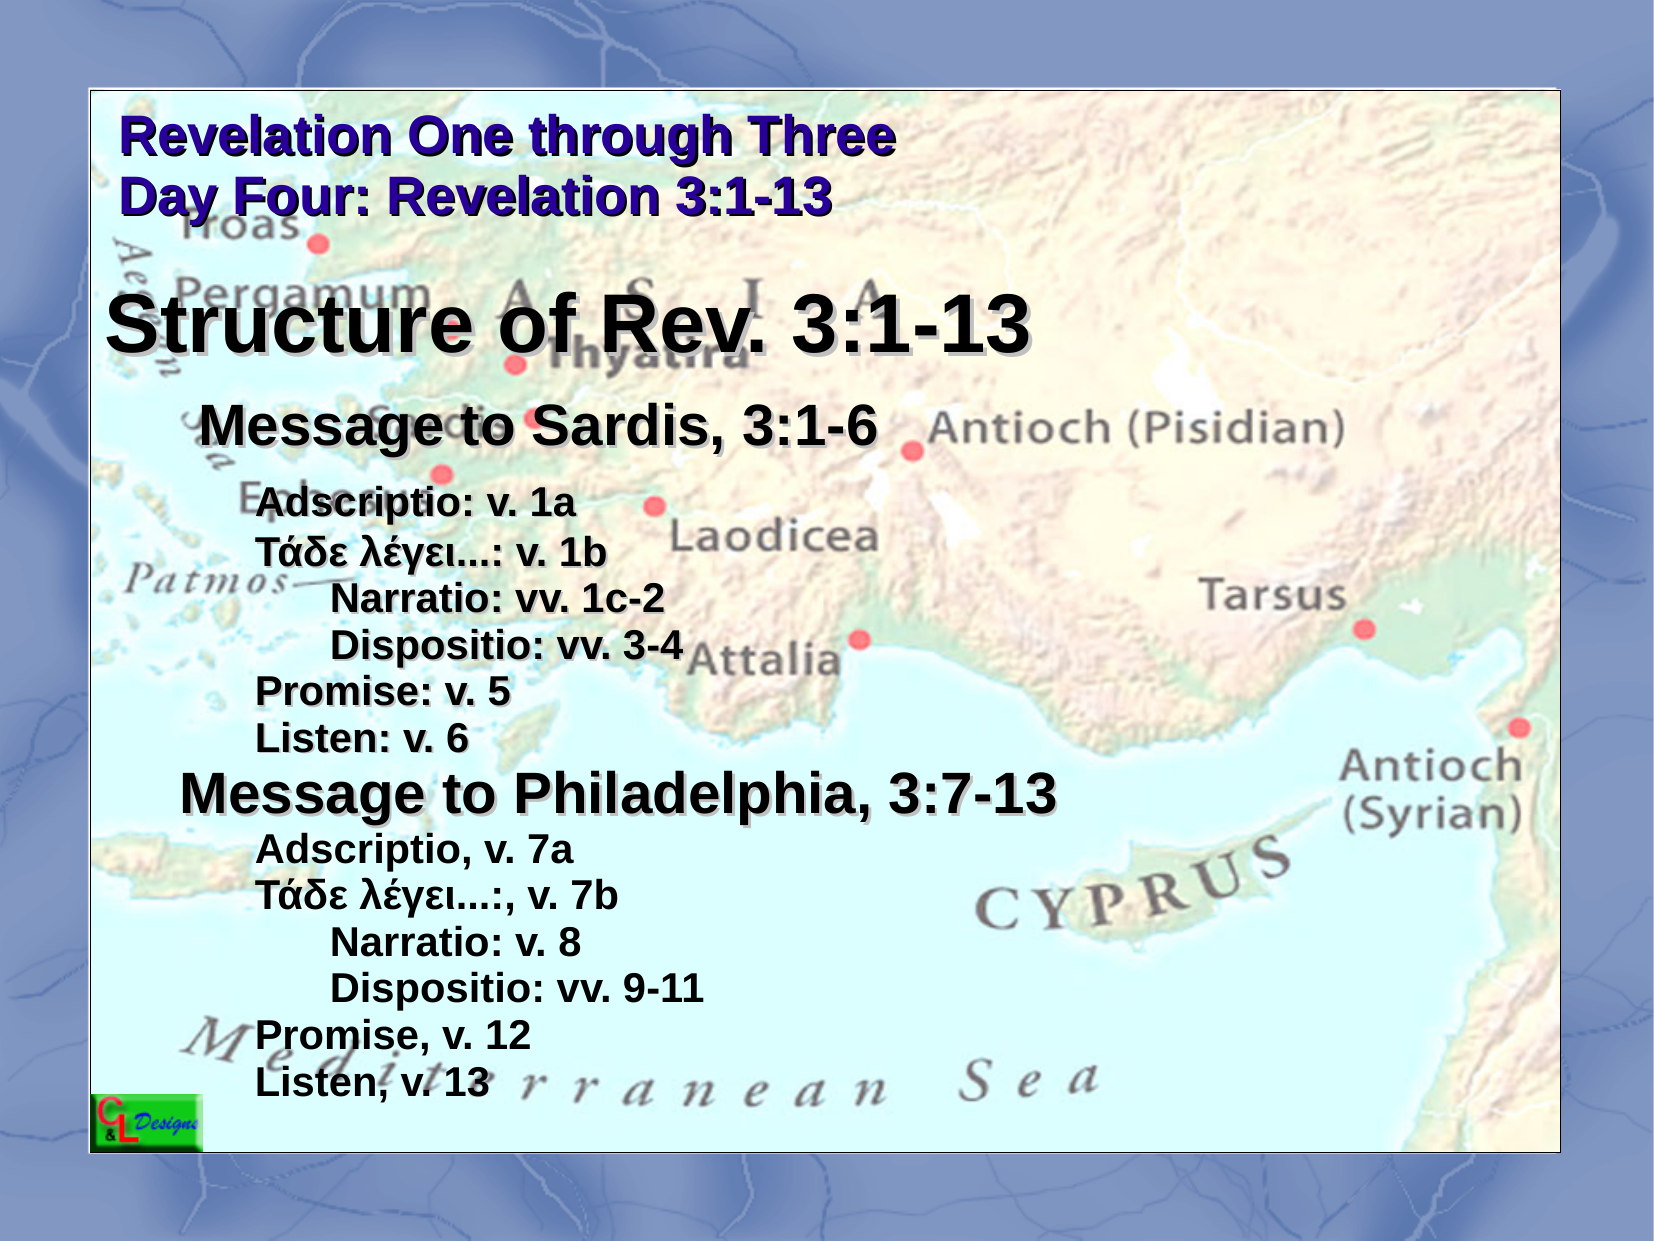

# Revelation One through Three Day Four: Revelation 3:1-13
Structure of Rev. 3:1-13
	 Message to Sardis, 3:1-6
	 	Adscriptio: v. 1a
		Τάδε λέγει...: v. 1b
			Narratio: vv. 1c-2
			Dispositio: vv. 3-4
		Promise: v. 5
		Listen: v. 6
	Message to Philadelphia, 3:7-13
		Adscriptio, v. 7a
		Τάδε λέγει...:, v. 7b
			Narratio: v. 8
			Dispositio: vv. 9-11
		Promise, v. 12
		Listen, v. 13